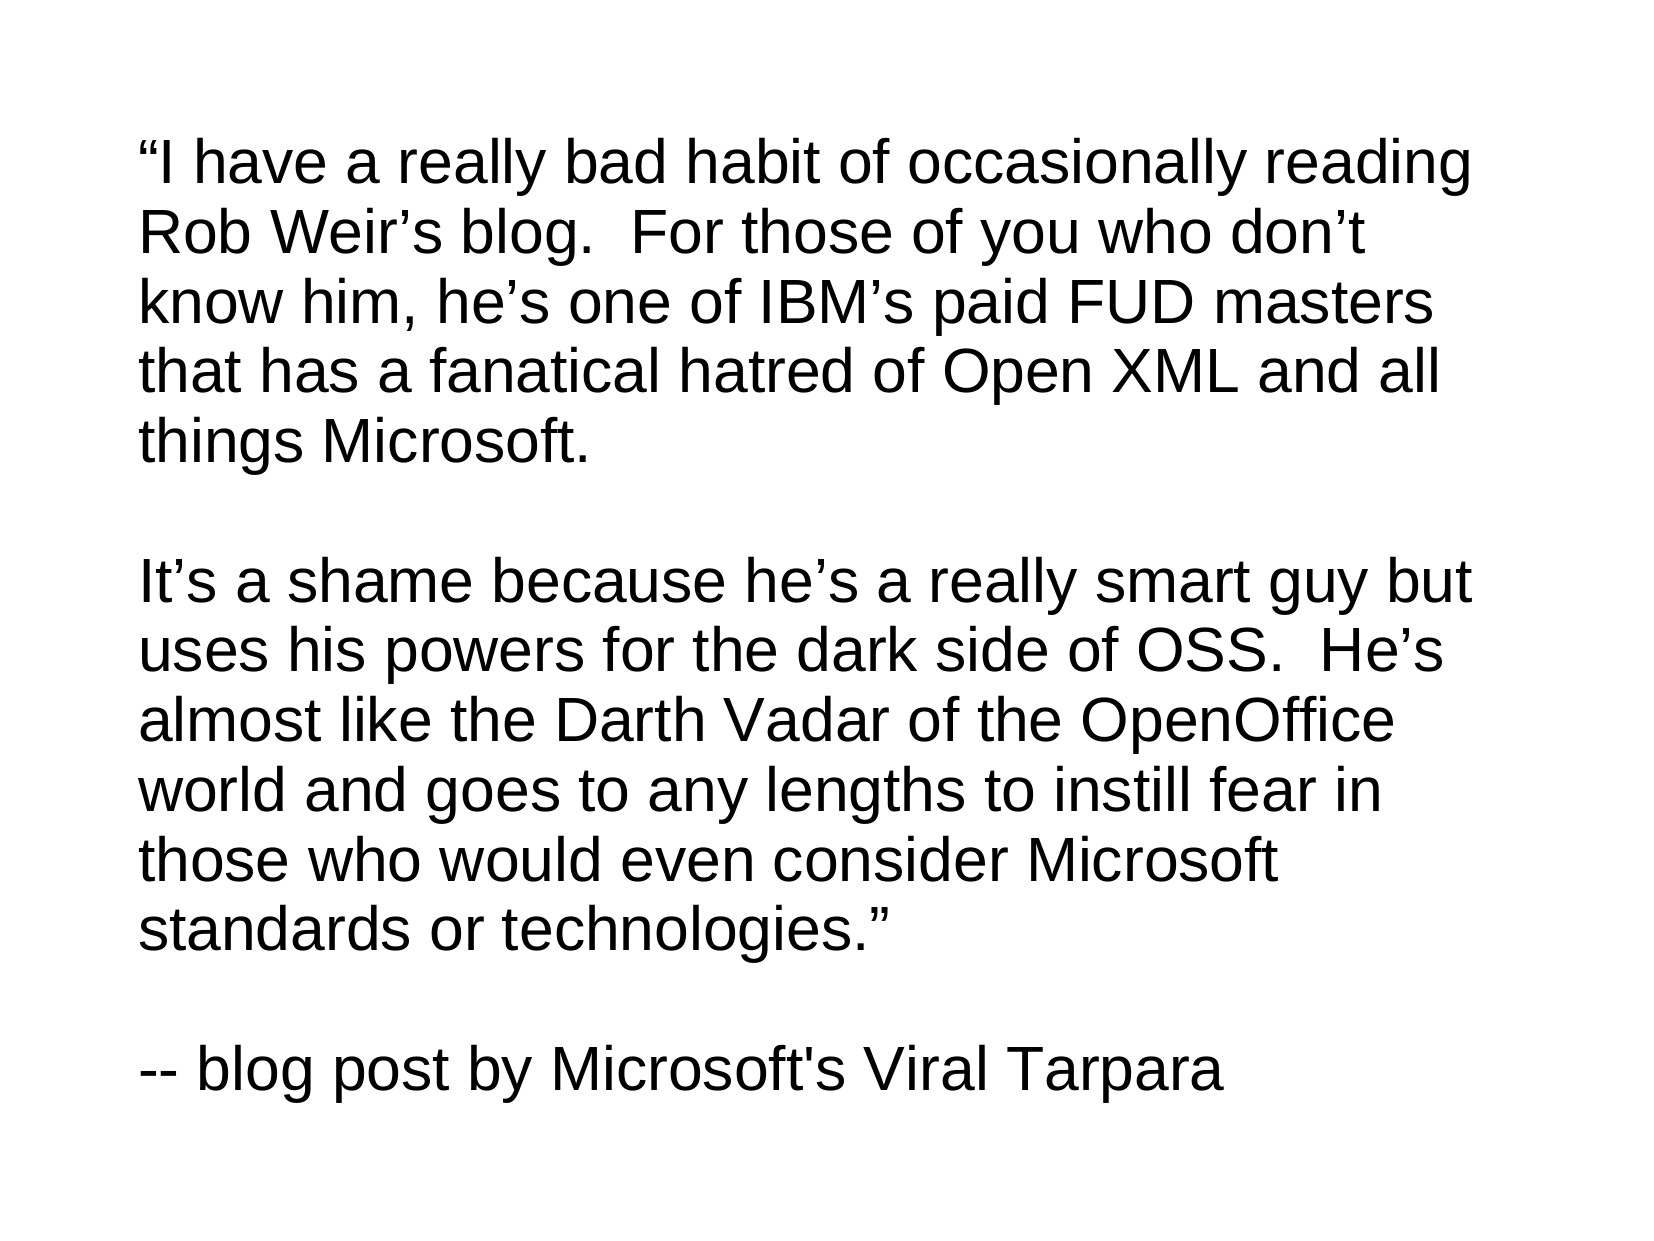

“I have a really bad habit of occasionally reading Rob Weir’s blog. For those of you who don’t know him, he’s one of IBM’s paid FUD masters that has a fanatical hatred of Open XML and all things Microsoft.
It’s a shame because he’s a really smart guy but uses his powers for the dark side of OSS. He’s almost like the Darth Vadar of the OpenOffice world and goes to any lengths to instill fear in those who would even consider Microsoft standards or technologies.”
-- blog post by Microsoft's Viral Tarpara